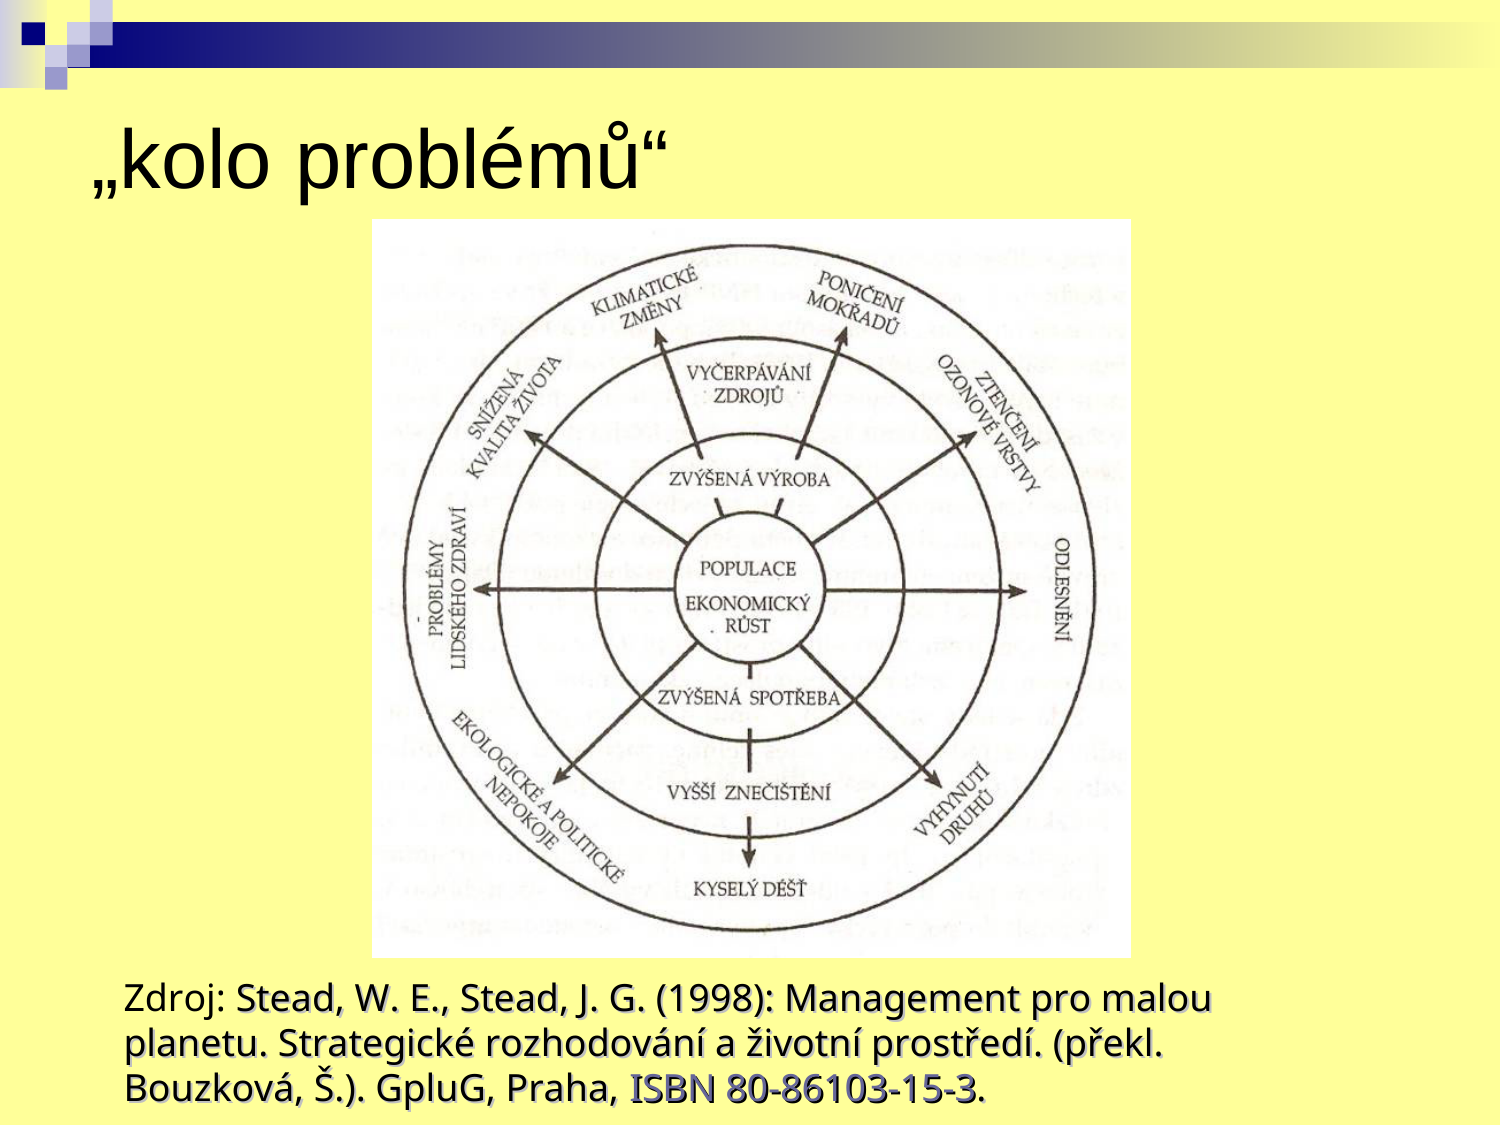

# „kolo problémů“
Zdroj: Stead, W. E., Stead, J. G. (1998): Management pro malou planetu. Strategické rozhodování a životní prostředí. (překl. Bouzková, Š.). GpluG, Praha, ISBN 80-86103-15-3.